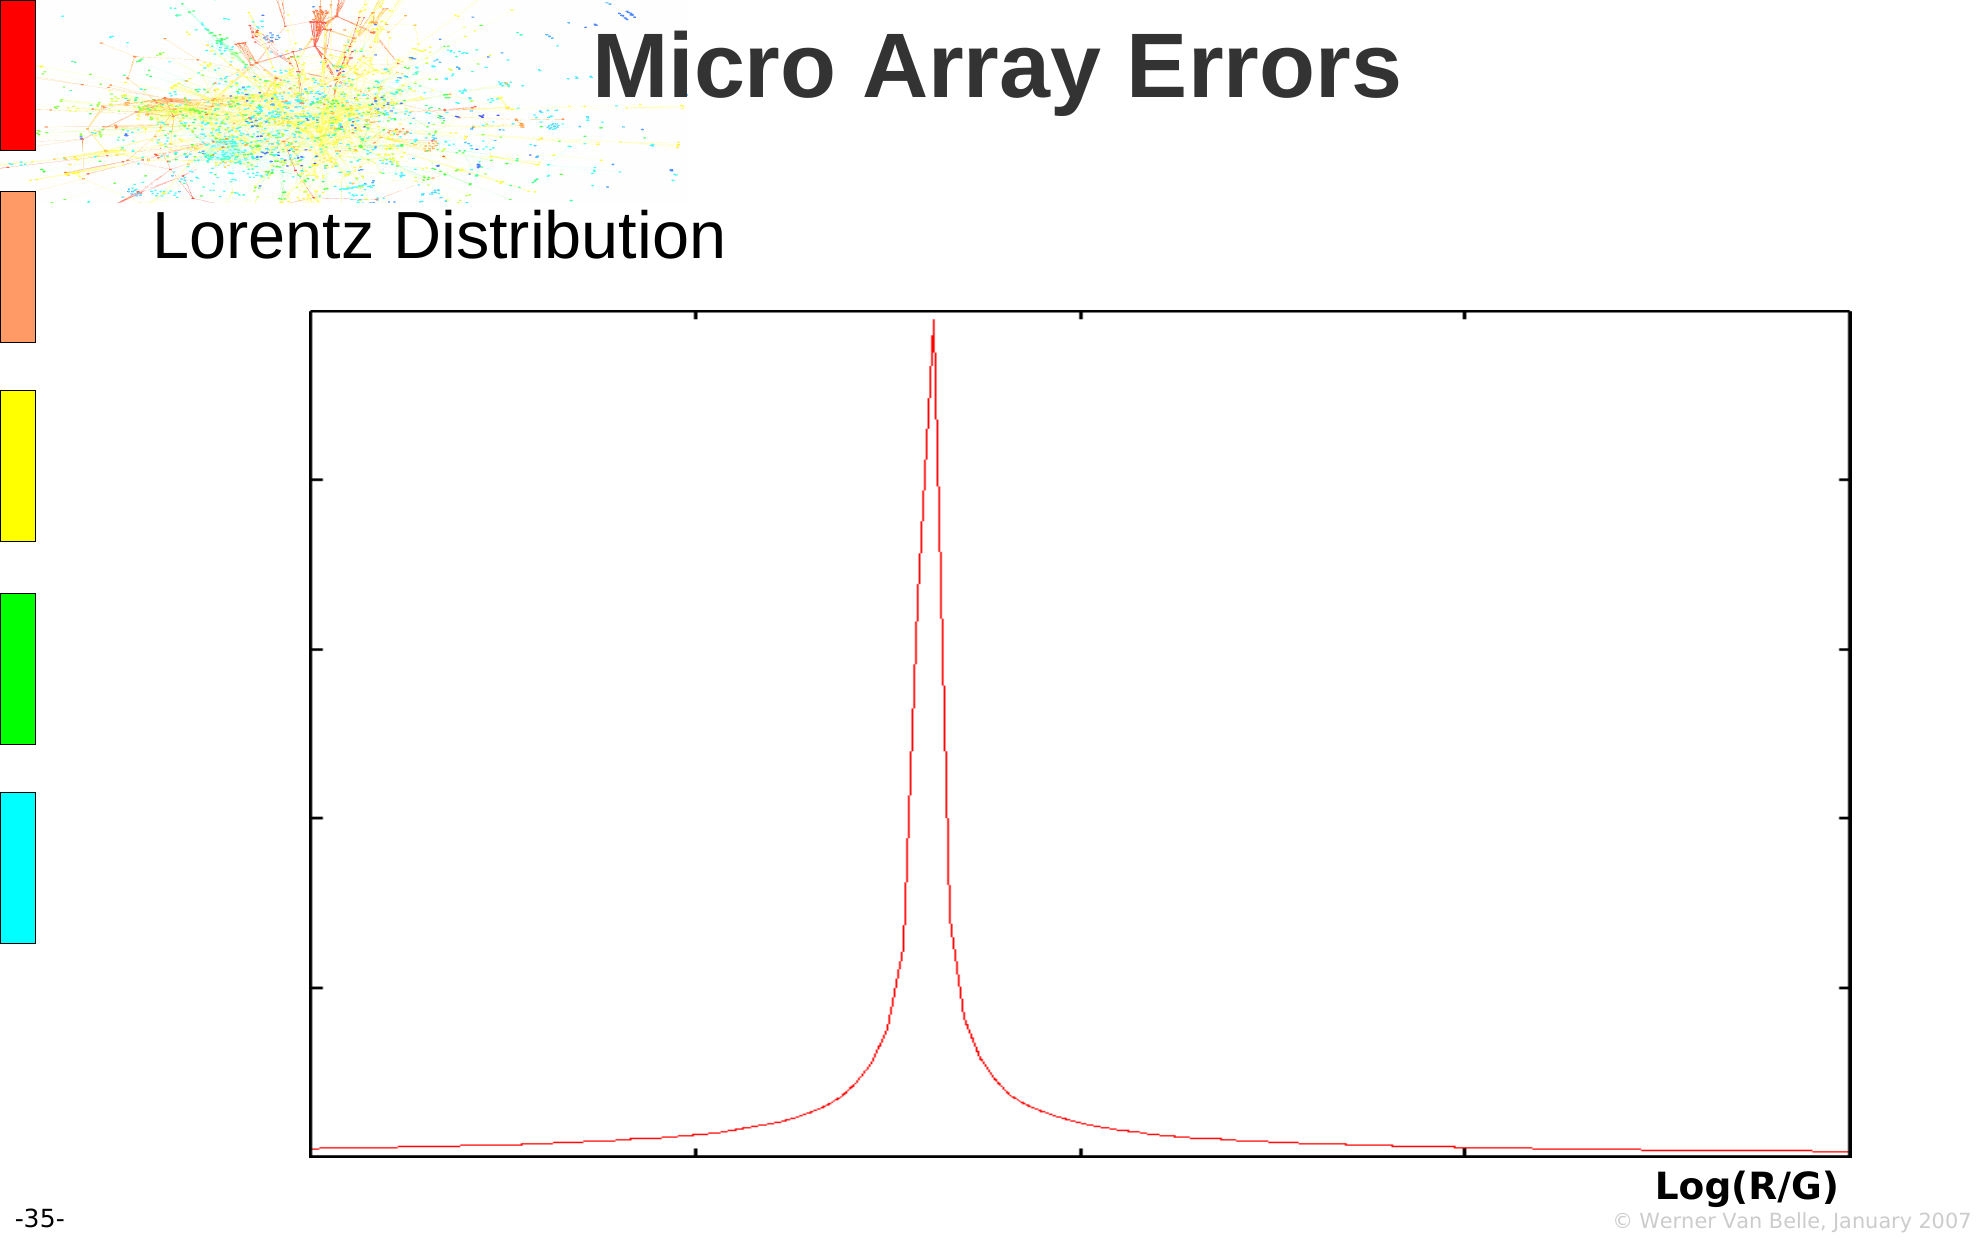

# Micro Array Errors
Lorentz Distribution
Log(R/G)